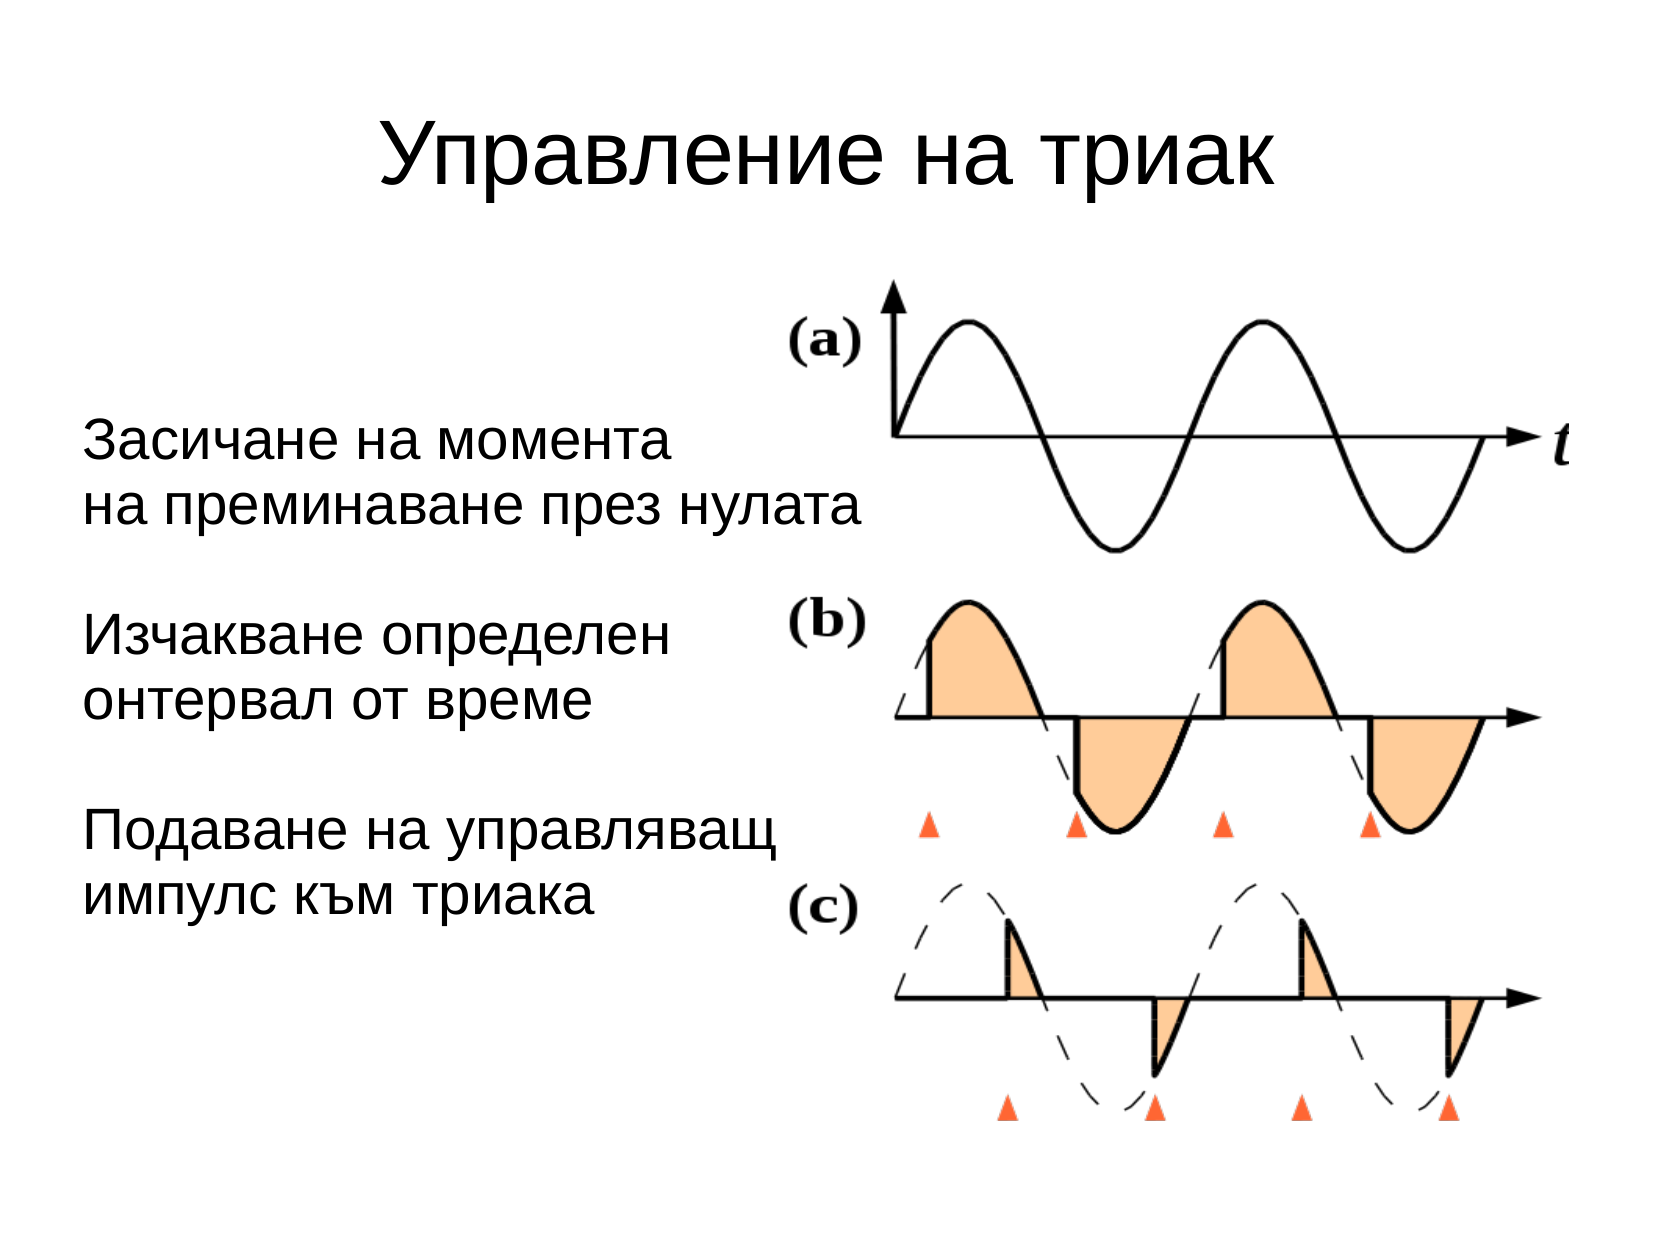

# Управление на триак
Засичане на момента
на преминаване през нулата
Изчакване определен
онтервал от време
Подаване на управляващ
импулс към триака